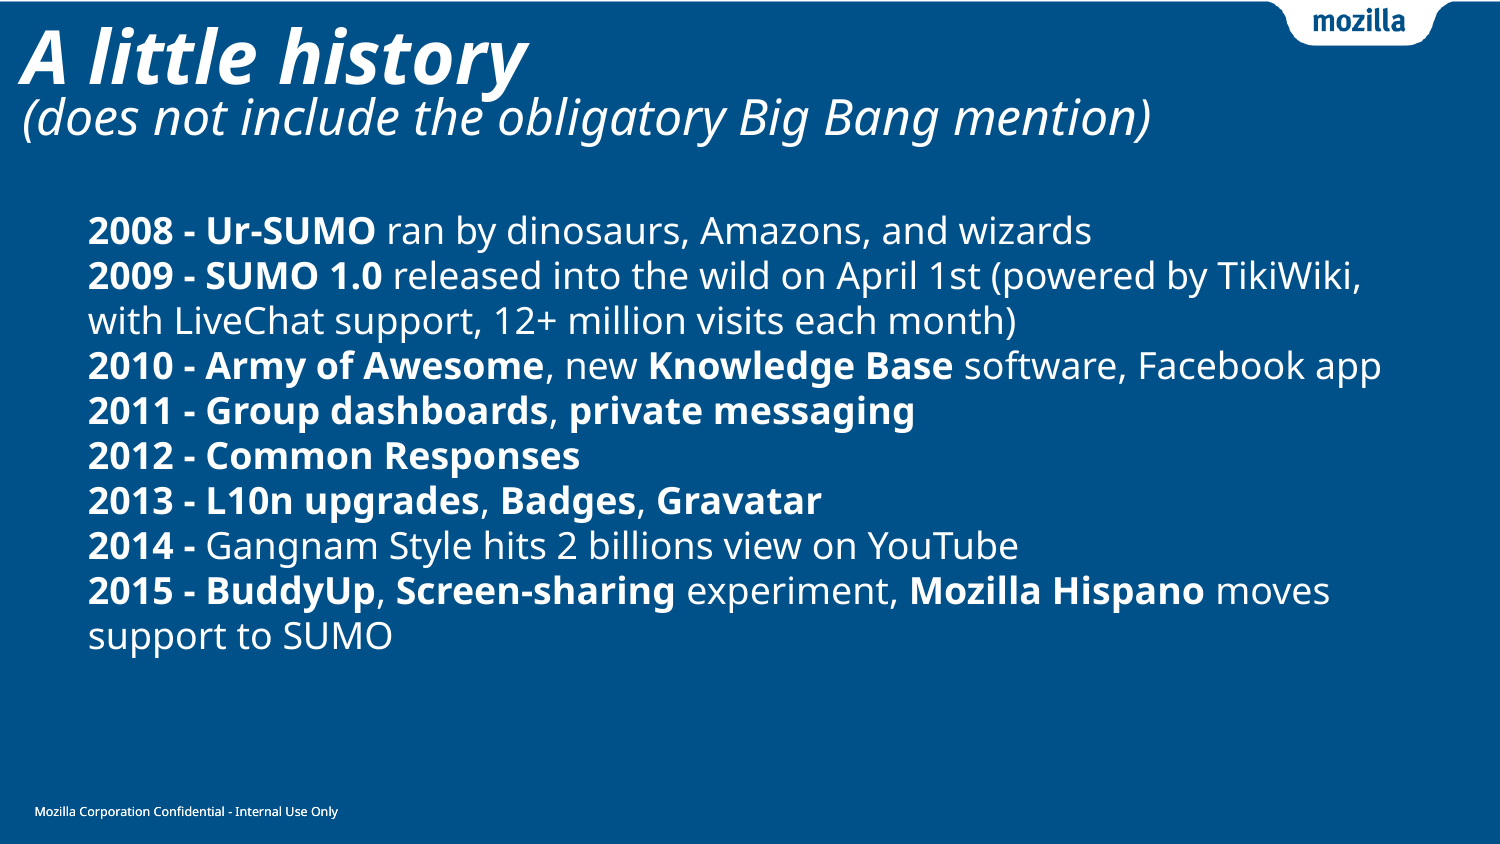

# A little history
(does not include the obligatory Big Bang mention)
2008 - Ur-SUMO ran by dinosaurs, Amazons, and wizards
2009 - SUMO 1.0 released into the wild on April 1st (powered by TikiWiki, with LiveChat support, 12+ million visits each month)
2010 - Army of Awesome, new Knowledge Base software, Facebook app
2011 - Group dashboards, private messaging
2012 - Common Responses
2013 - L10n upgrades, Badges, Gravatar
2014 - Gangnam Style hits 2 billions view on YouTube
2015 - BuddyUp, Screen-sharing experiment, Mozilla Hispano moves support to SUMO